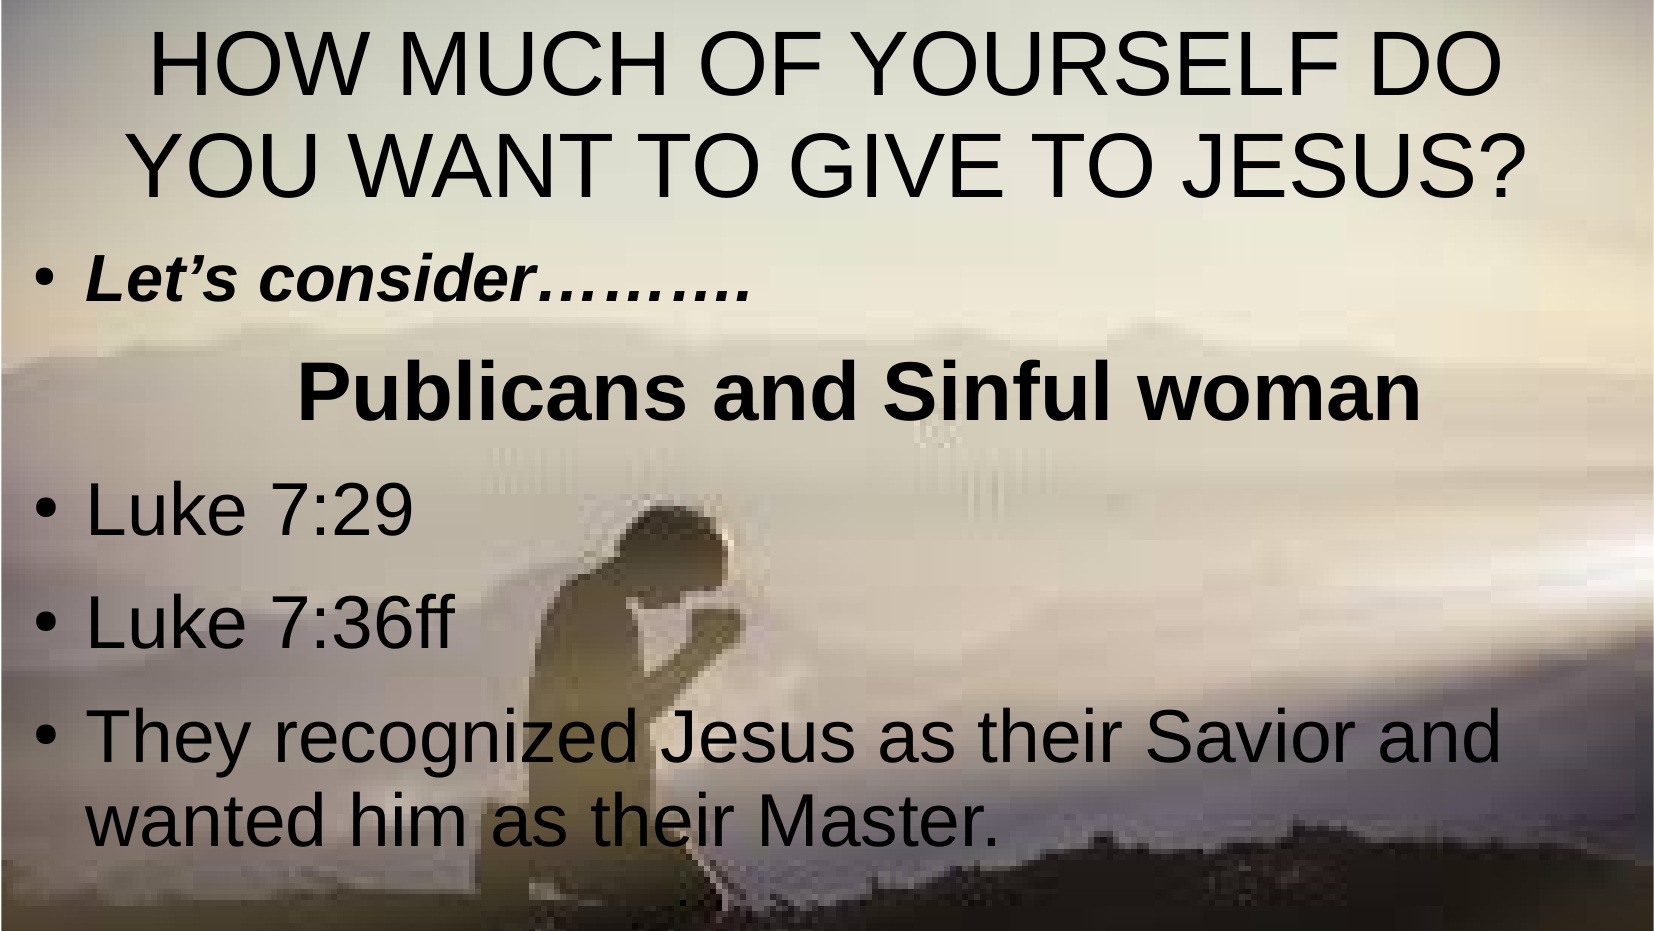

# HOW MUCH OF YOURSELF DO YOU WANT TO GIVE TO JESUS?
Let’s consider……….
Publicans and Sinful woman
Luke 7:29
Luke 7:36ff
They recognized Jesus as their Savior and wanted him as their Master.